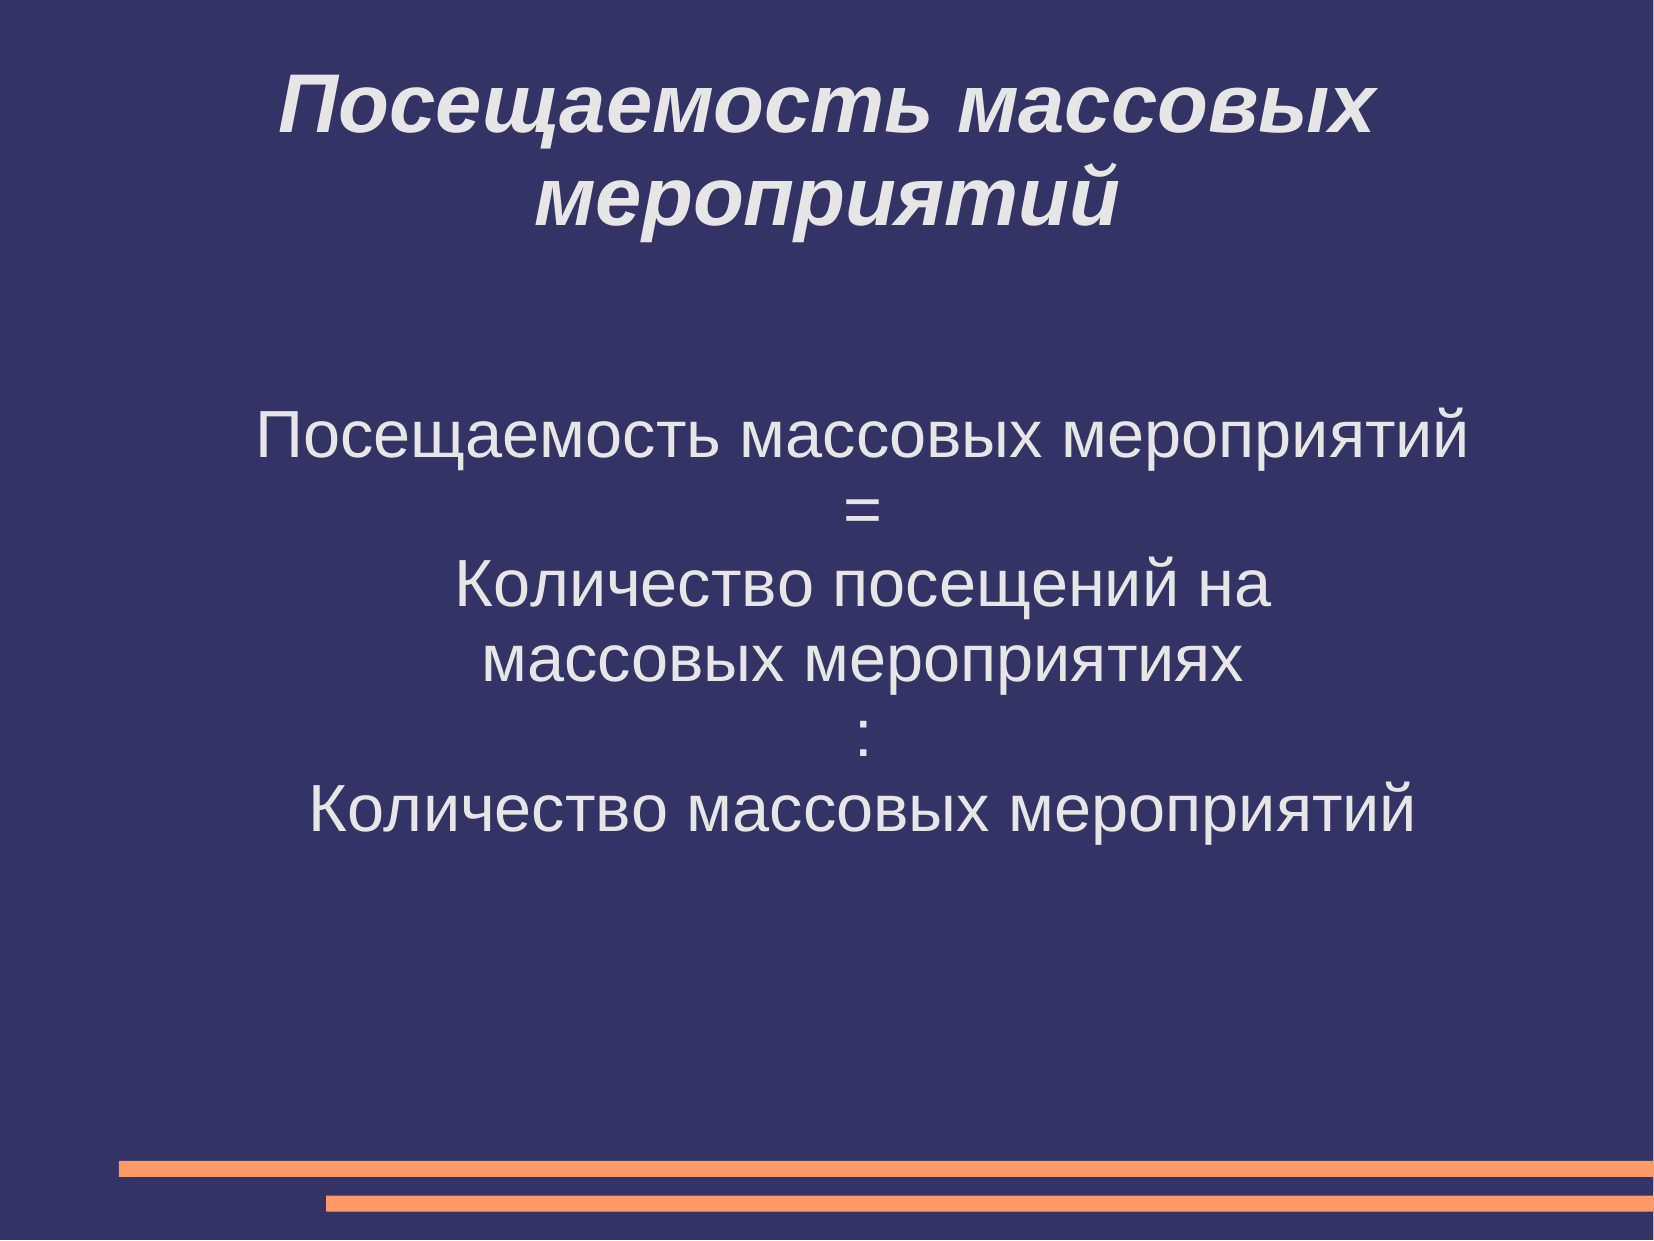

# Посещаемость массовых мероприятий
Посещаемость массовых мероприятий
=
Количество посещений на
массовых мероприятиях
:
Количество массовых мероприятий